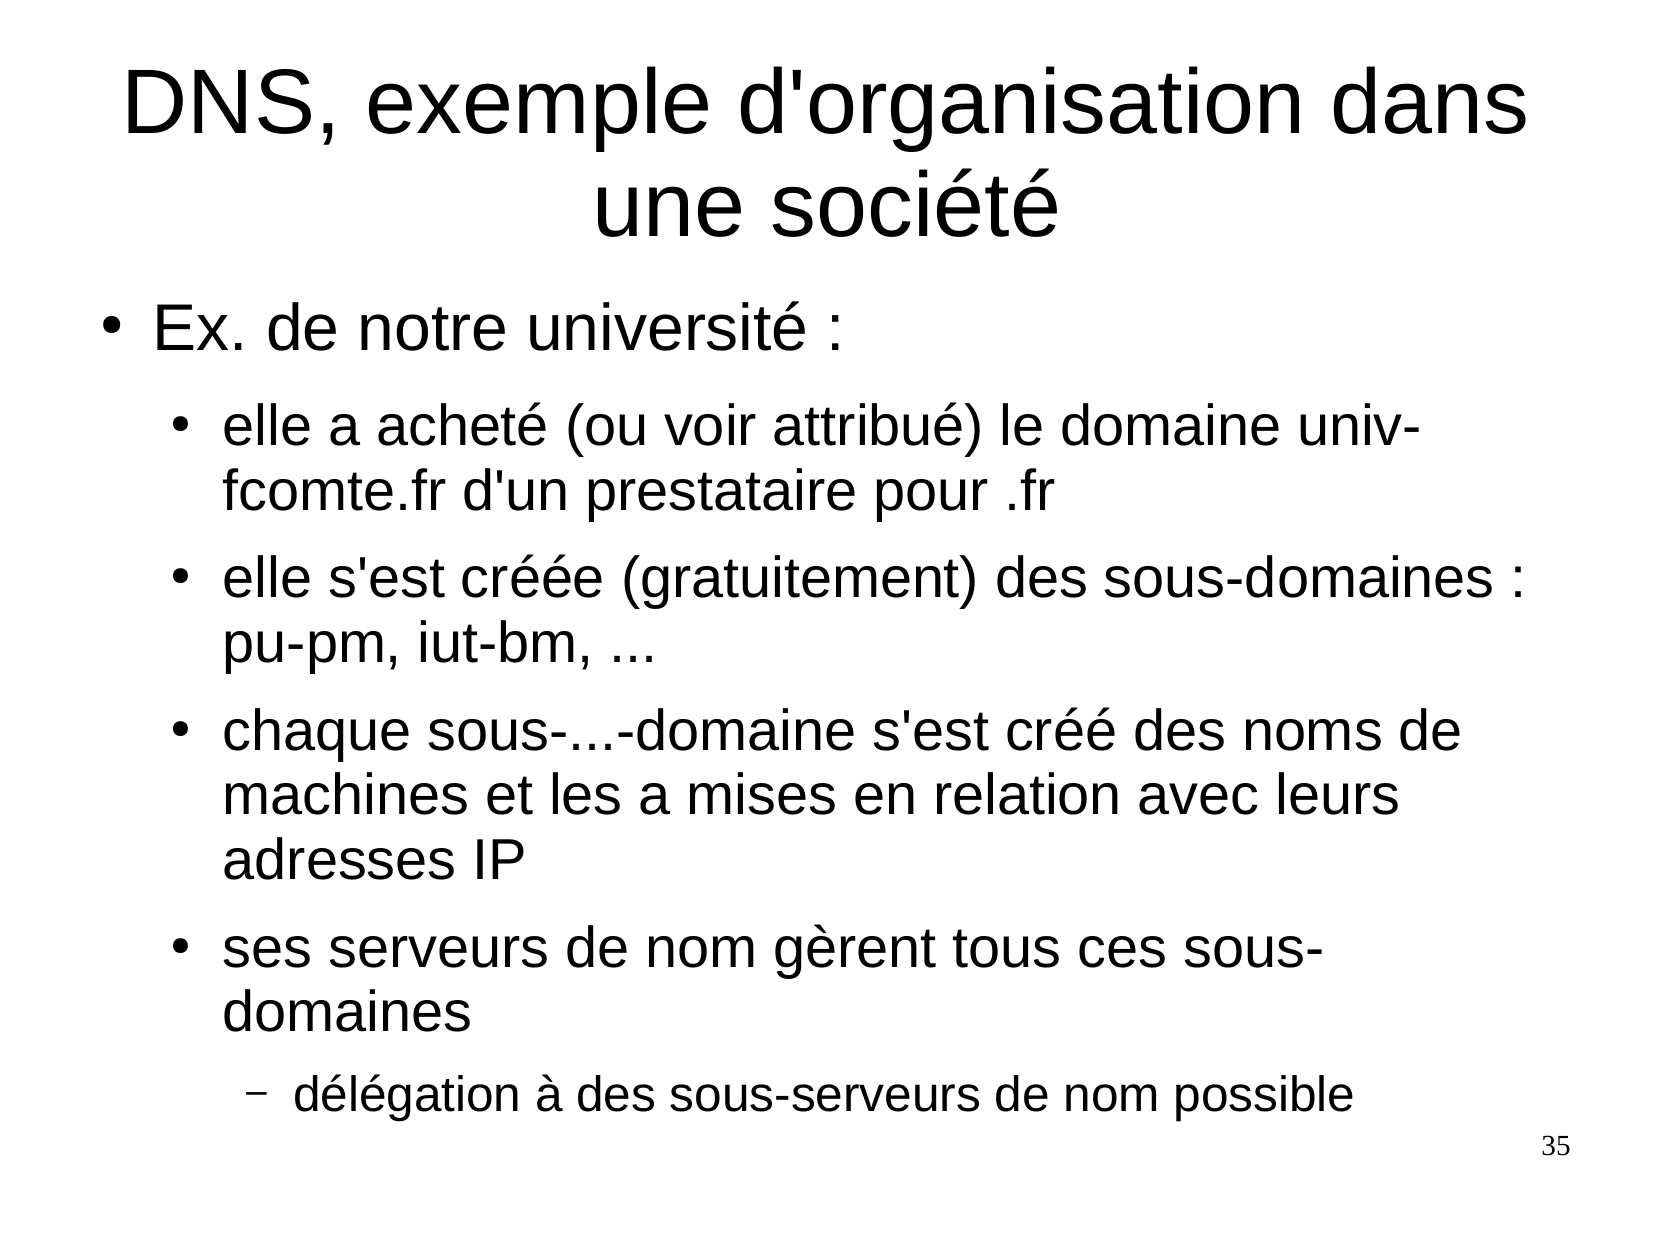

# DNS, exemple d'organisation dans une société
Ex. de notre université :
elle a acheté (ou voir attribué) le domaine univ-fcomte.fr d'un prestataire pour .fr
elle s'est créée (gratuitement) des sous-domaines : pu-pm, iut-bm, ...
chaque sous-...-domaine s'est créé des noms de machines et les a mises en relation avec leurs adresses IP
ses serveurs de nom gèrent tous ces sous-domaines
délégation à des sous-serveurs de nom possible
35